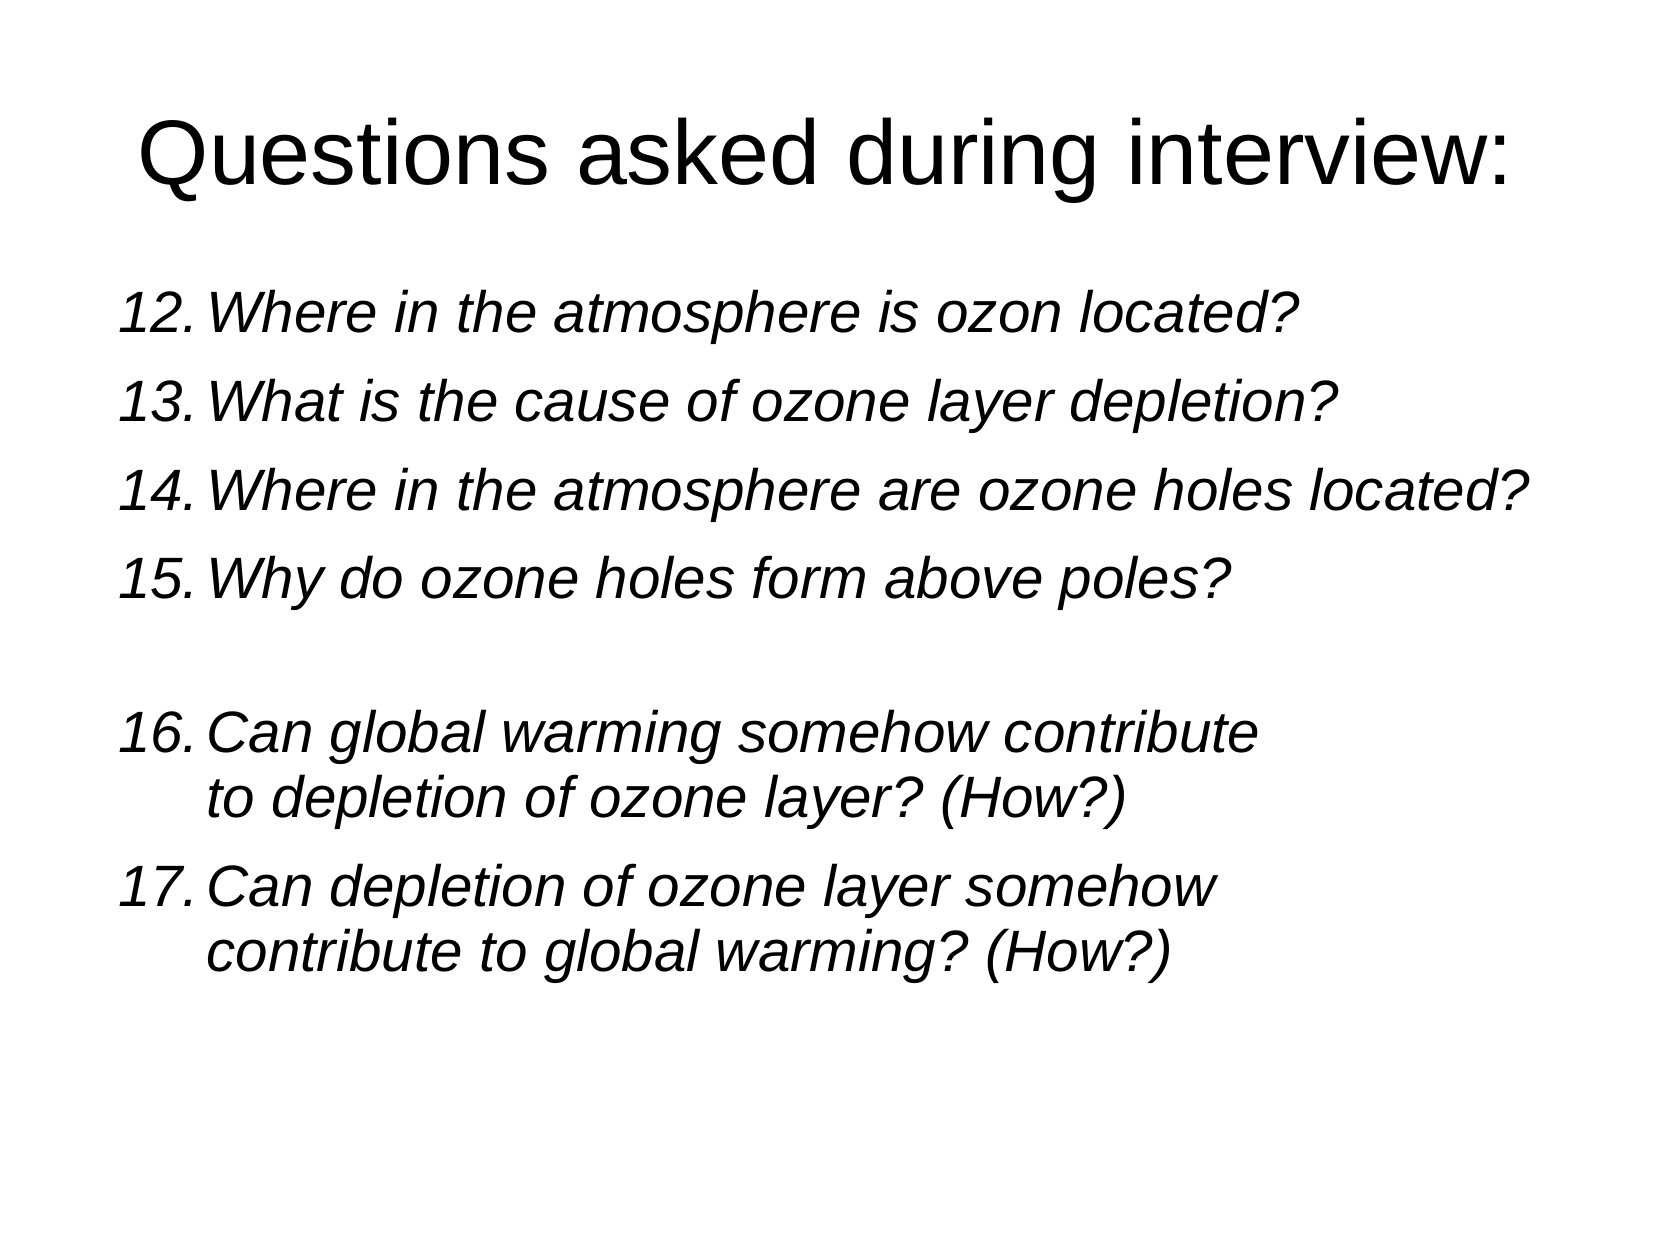

# Questions asked during interview:
Where in the atmosphere is ozon located?
What is the cause of ozone layer depletion?
Where in the atmosphere are ozone holes located?
Why do ozone holes form above poles?
Can global warming somehow contribute
to depletion of ozone layer? (How?)
Can depletion of ozone layer somehow
contribute to global warming? (How?)